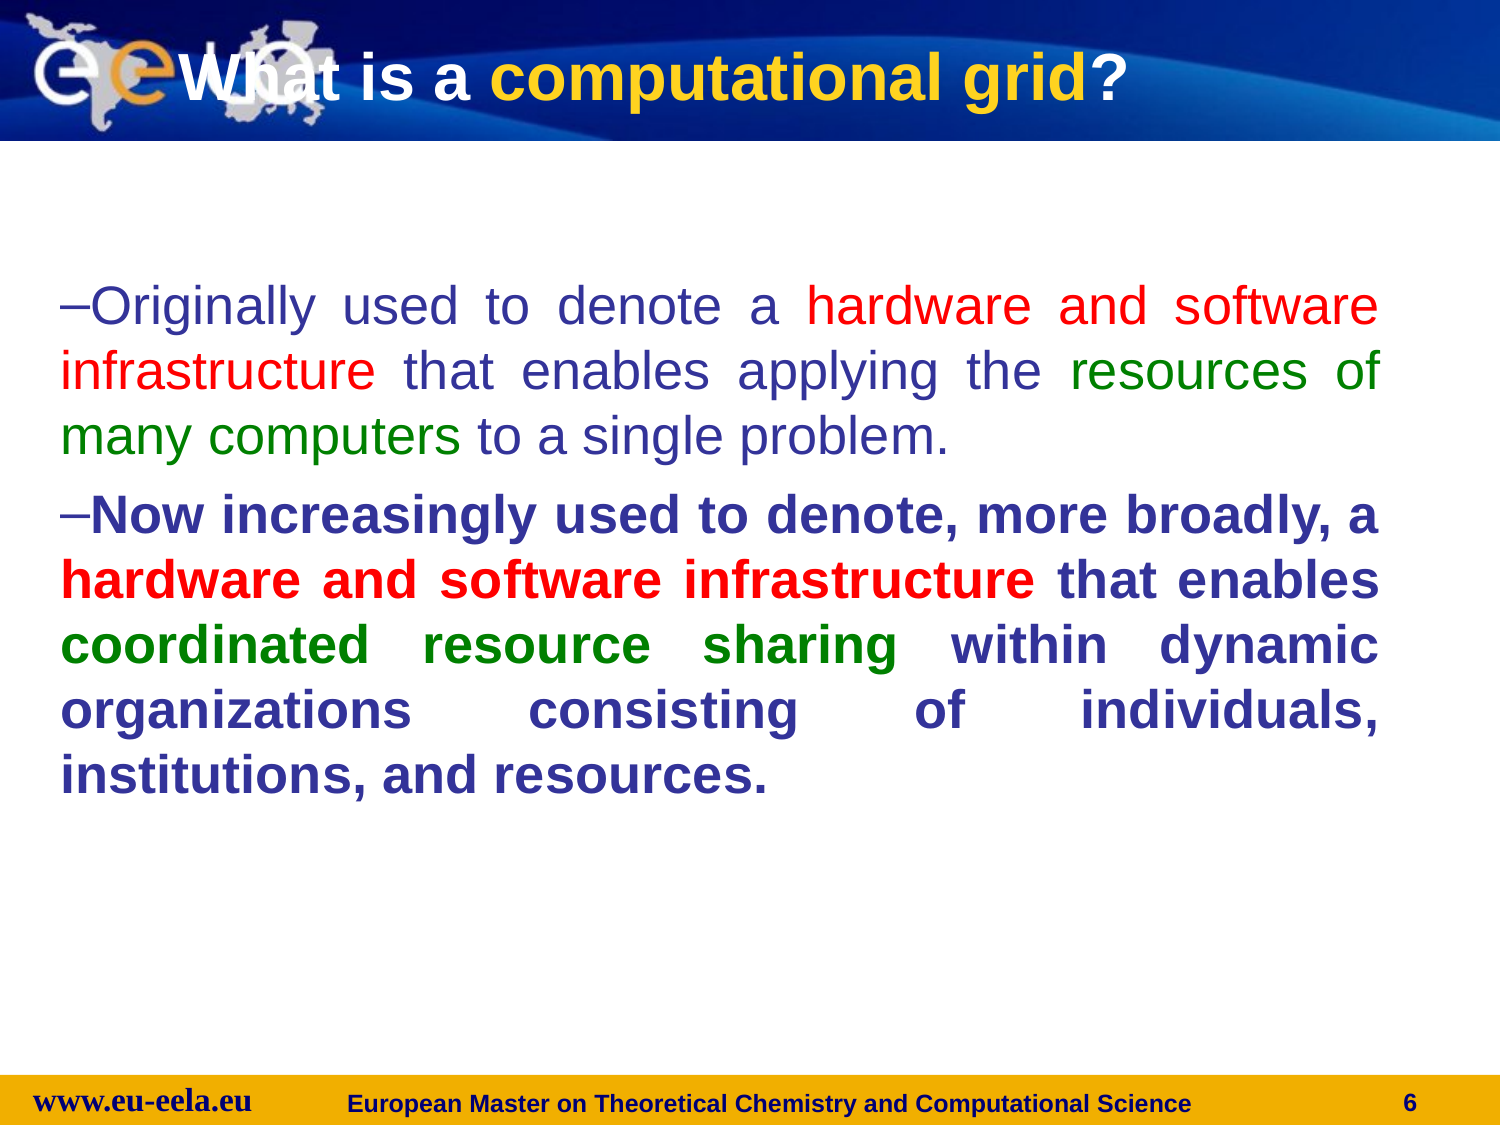

# What is a computational grid?
Originally used to denote a hardware and software infrastructure that enables applying the resources of many computers to a single problem.
Now increasingly used to denote, more broadly, a hardware and software infrastructure that enables coordinated resource sharing within dynamic organizations consisting of individuals, institutions, and resources.
European Master on Theoretical Chemistry and Computational Science